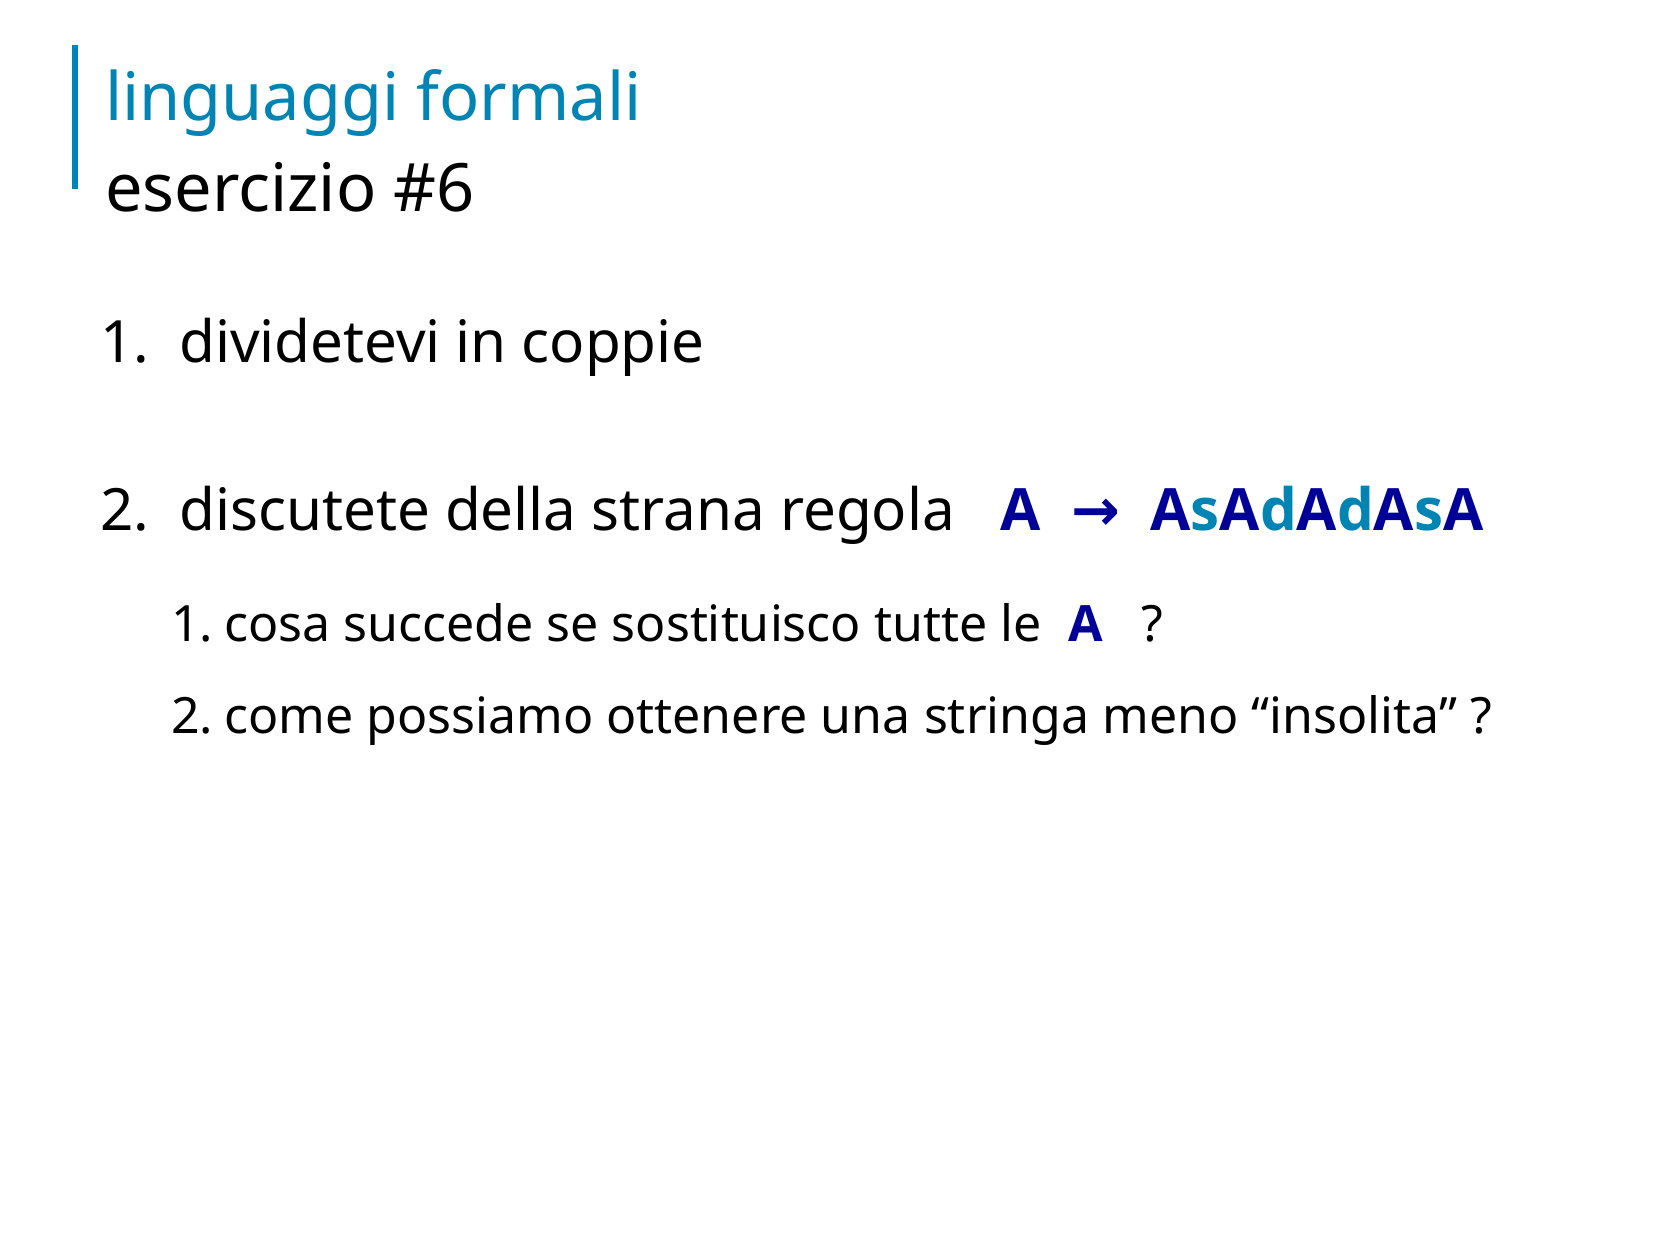

# linguaggi formali esercizio #6
dividetevi in coppie
discutete della strana regola A → AsAdAdAsA
cosa succede se sostituisco tutte le A ?
come possiamo ottenere una stringa meno “insolita” ?